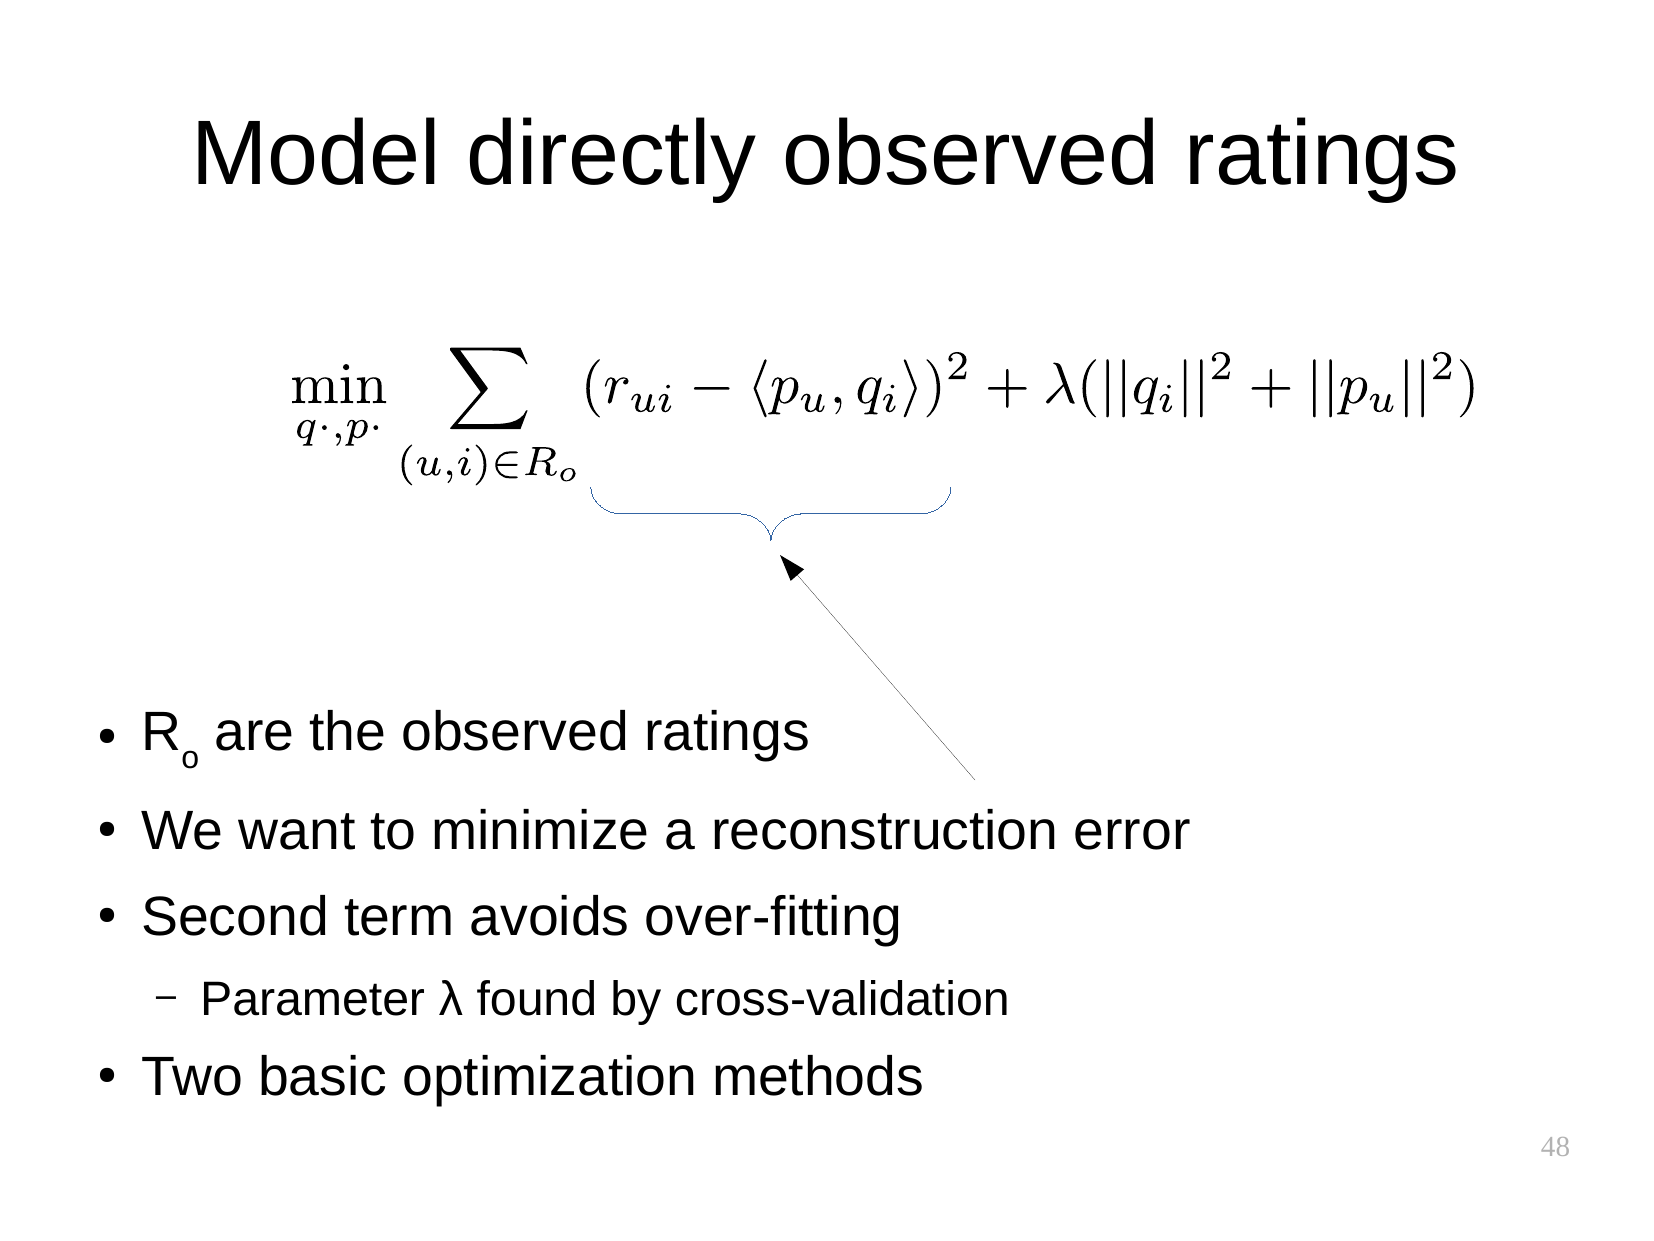

# Model directly observed ratings
Ro are the observed ratings
We want to minimize a reconstruction error
Second term avoids over-fitting
Parameter λ found by cross-validation
Two basic optimization methods
48